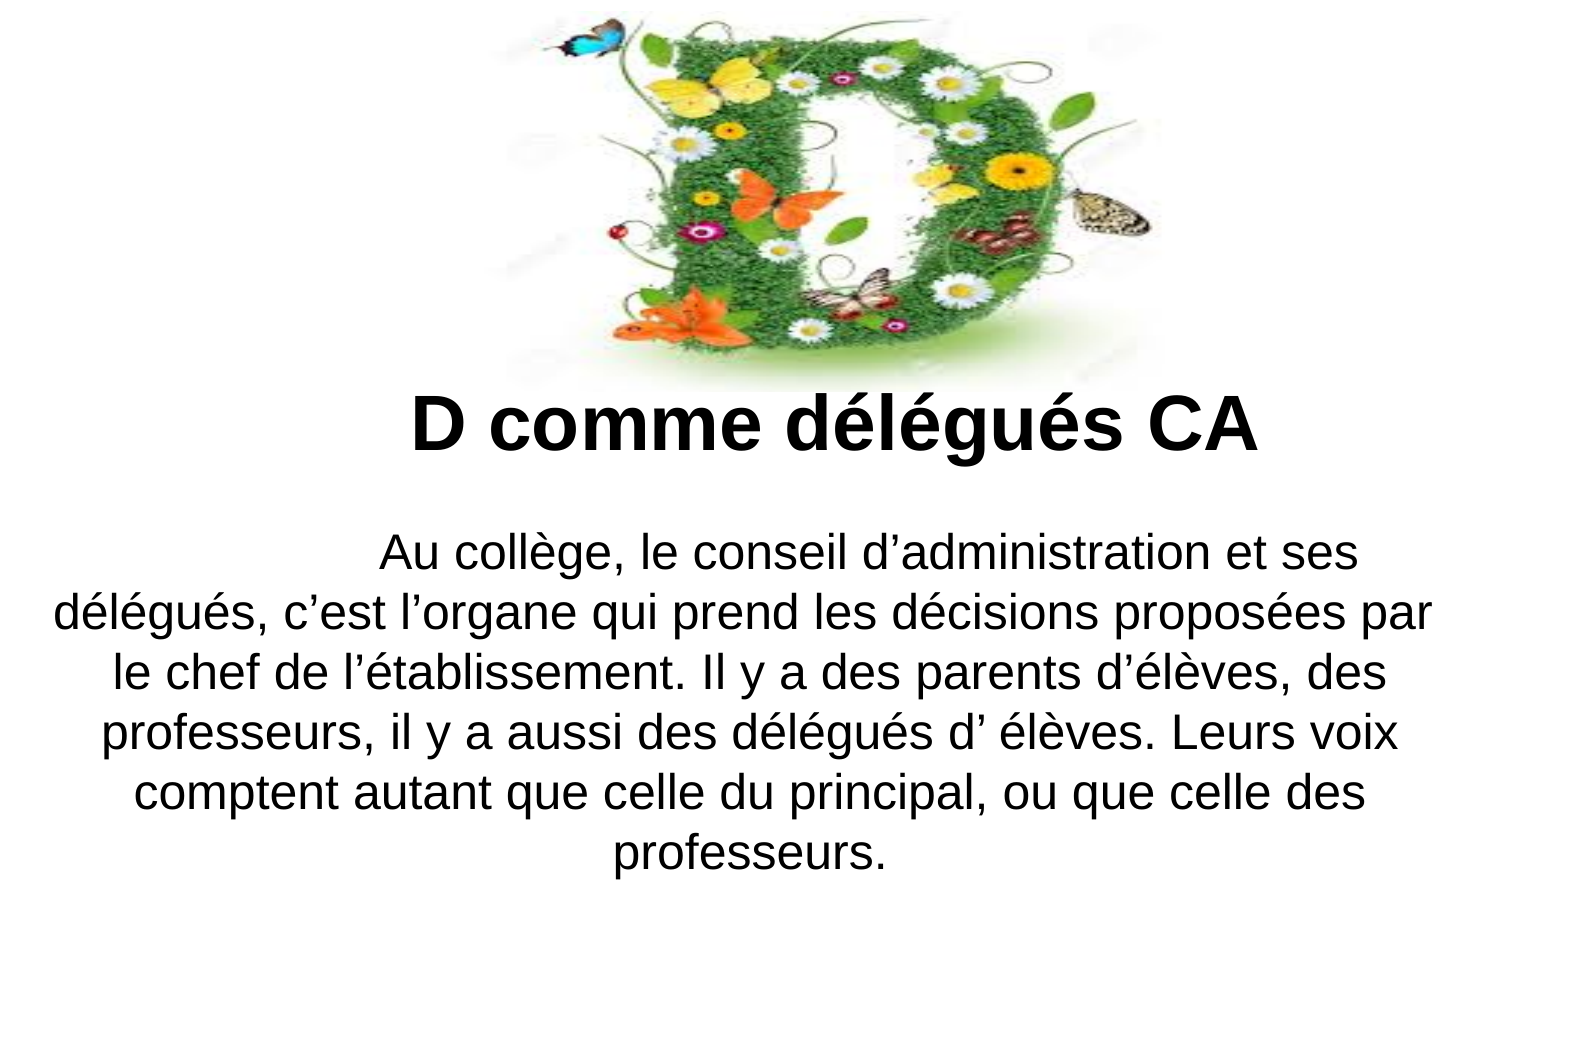

# D comme délégués CA
 Au collège, le conseil d’administration et ses délégués, c’est l’organe qui prend les décisions proposées par le chef de l’établissement. Il y a des parents d’élèves, des professeurs, il y a aussi des délégués d’ élèves. Leurs voix comptent autant que celle du principal, ou que celle des professeurs.